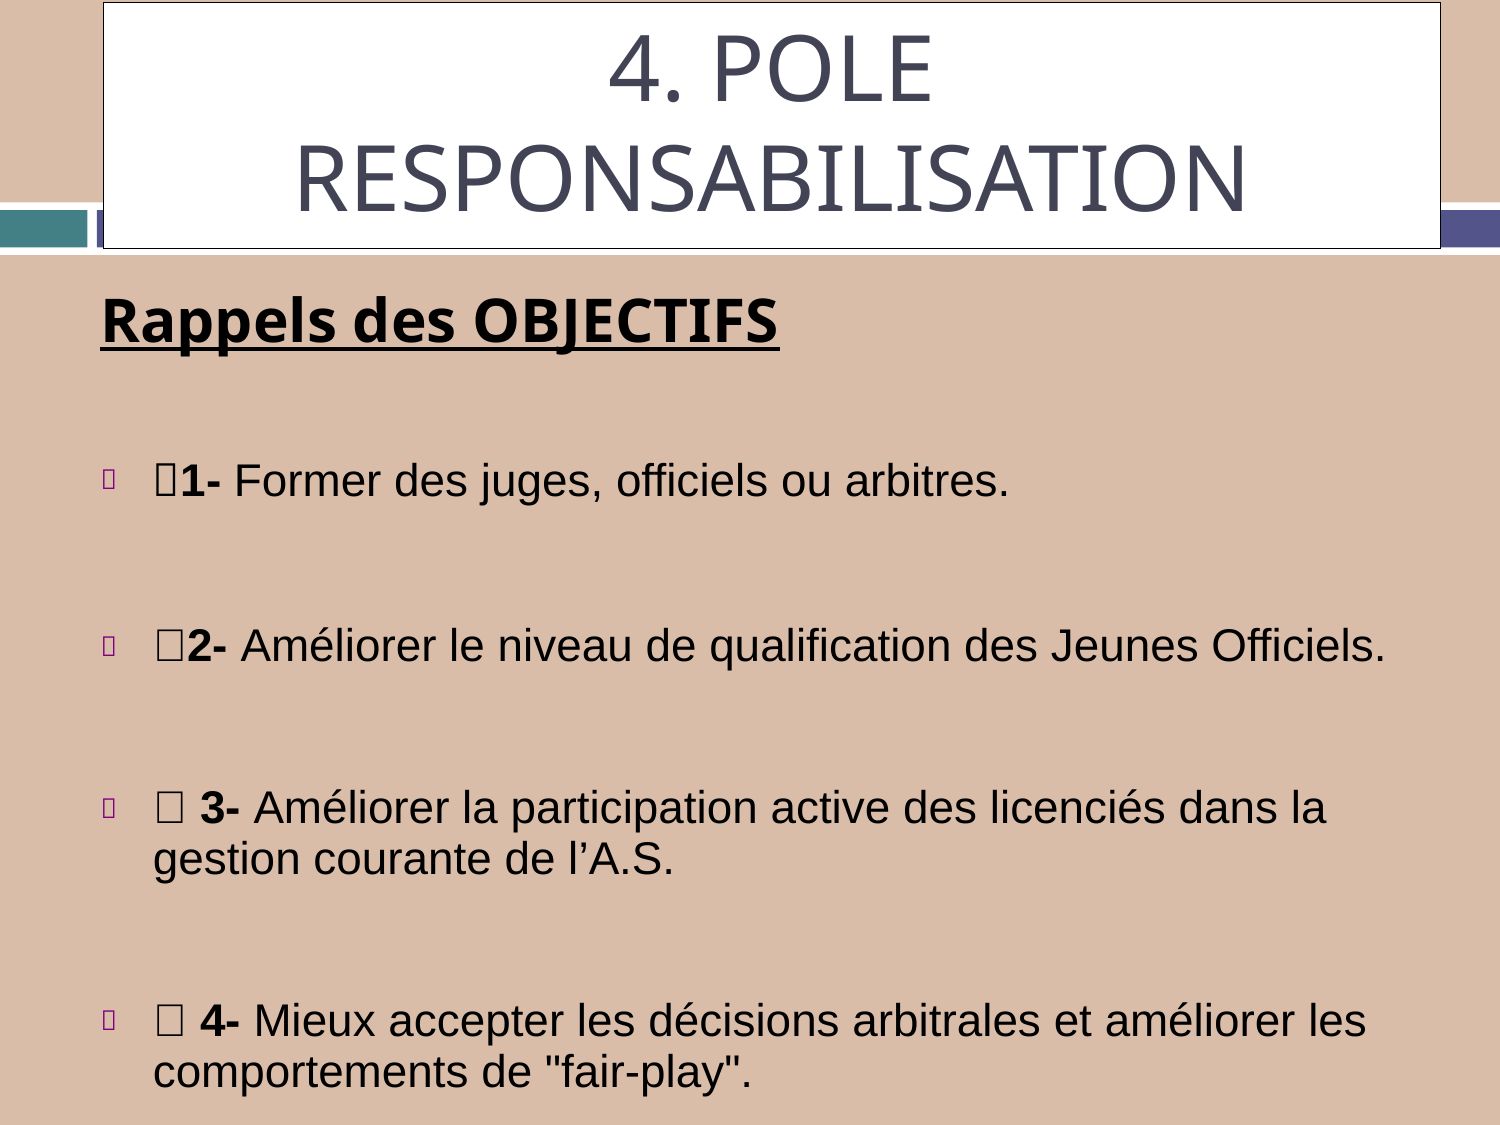

# 4. POLE RESPONSABILISATION
Rappels des OBJECTIFS
1- Former des juges, officiels ou arbitres.
2- Améliorer le niveau de qualification des Jeunes Officiels.
 3- Améliorer la participation active des licenciés dans la gestion courante de l’A.S.
 4- Mieux accepter les décisions arbitrales et améliorer les comportements de "fair-play".